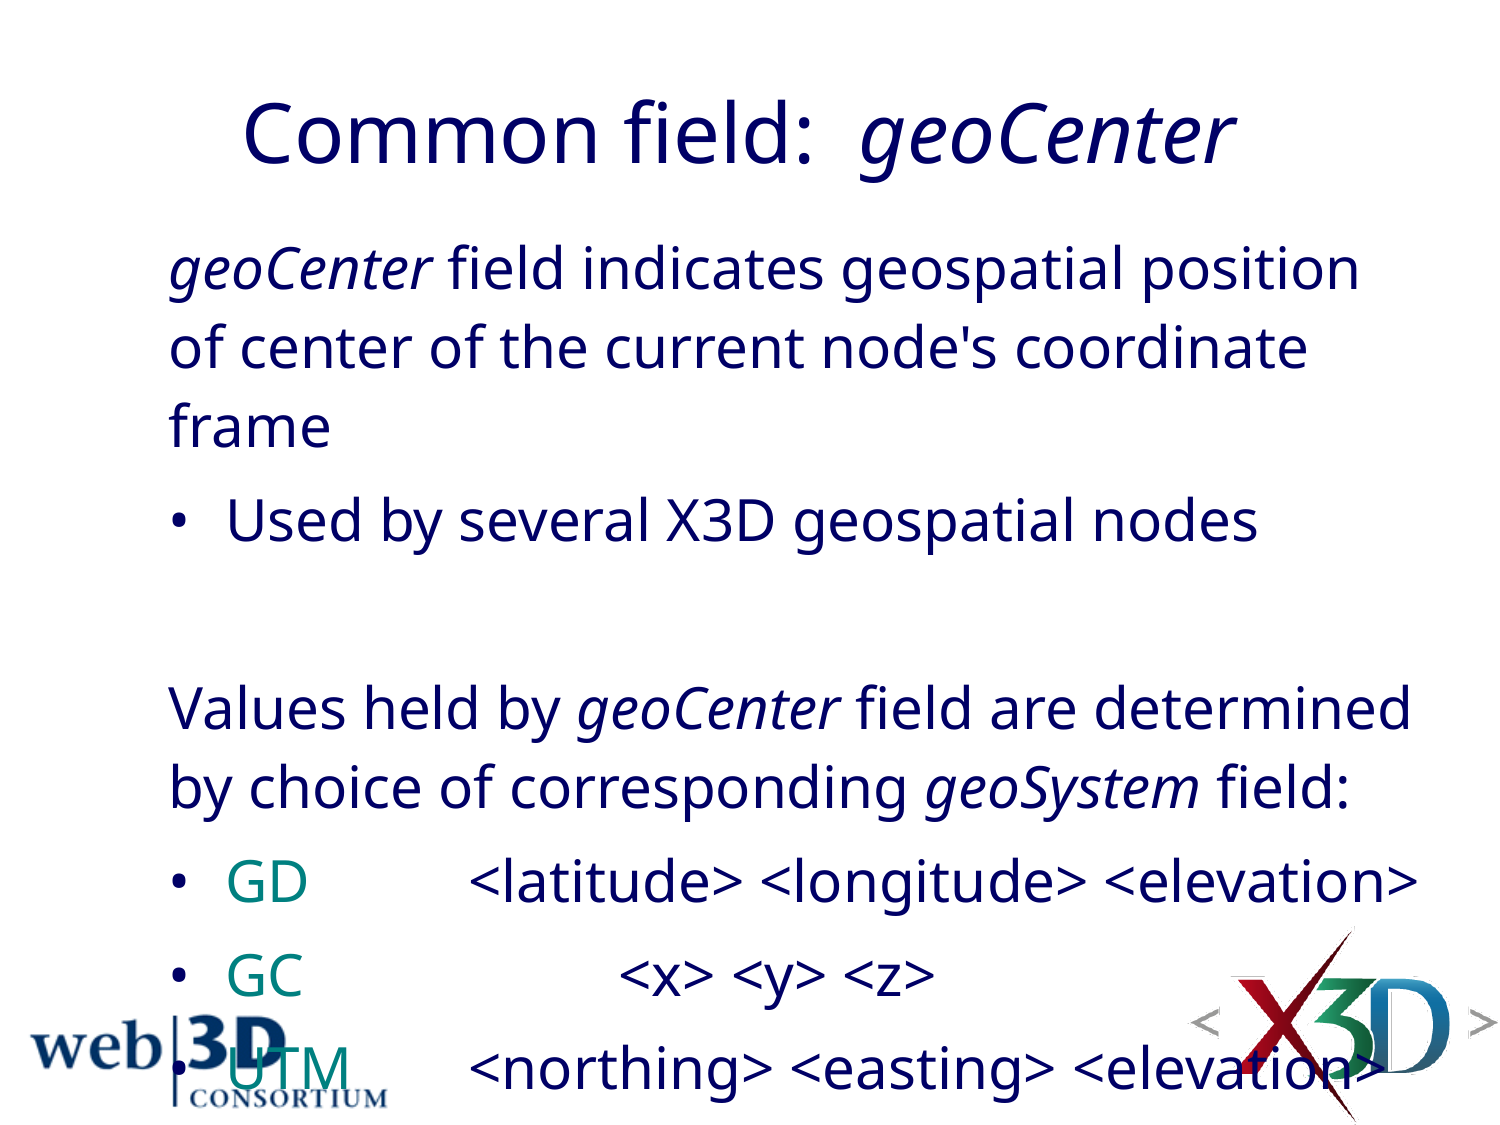

# Common field: geoCenter
geoCenter field indicates geospatial position of center of the current node's coordinate frame
Used by several X3D geospatial nodes
Values held by geoCenter field are determined by choice of corresponding geoSystem field:
GD 	<latitude> <longitude> <elevation>
GC 		<x> <y> <z>
UTM 	<northing> <easting> <elevation>